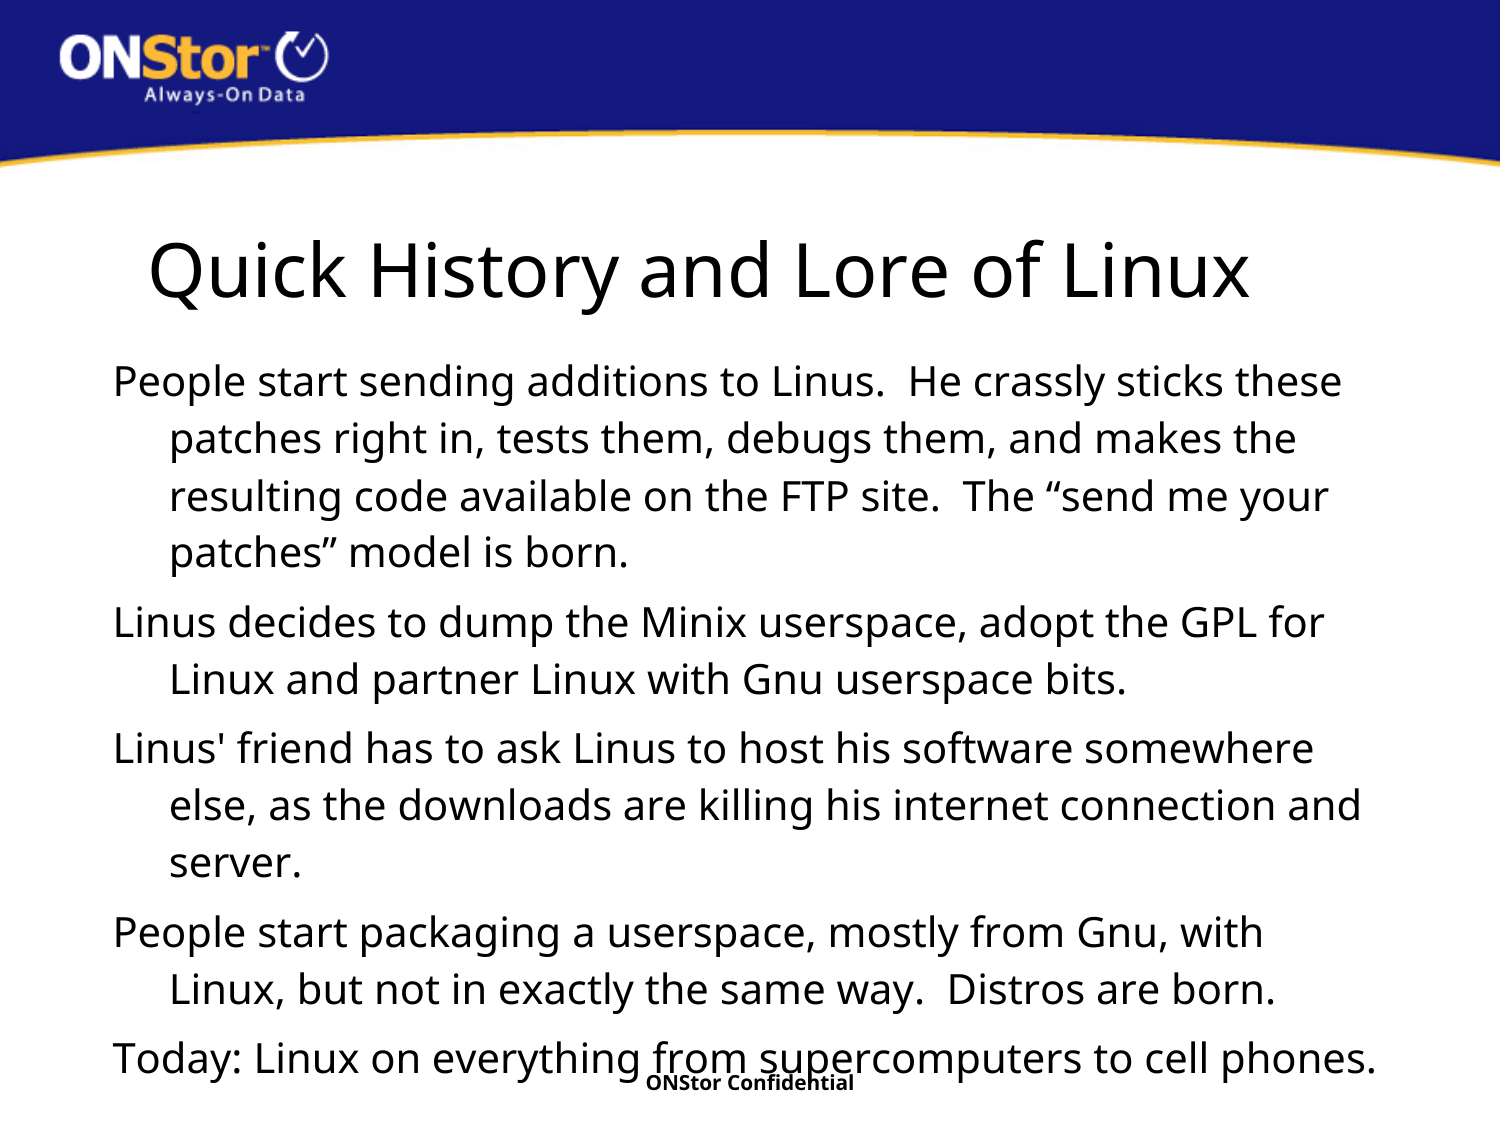

# Quick History and Lore of Linux
People start sending additions to Linus. He crassly sticks these patches right in, tests them, debugs them, and makes the resulting code available on the FTP site. The “send me your patches” model is born.
Linus decides to dump the Minix userspace, adopt the GPL for Linux and partner Linux with Gnu userspace bits.
Linus' friend has to ask Linus to host his software somewhere else, as the downloads are killing his internet connection and server.
People start packaging a userspace, mostly from Gnu, with Linux, but not in exactly the same way. Distros are born.
Today: Linux on everything from supercomputers to cell phones.